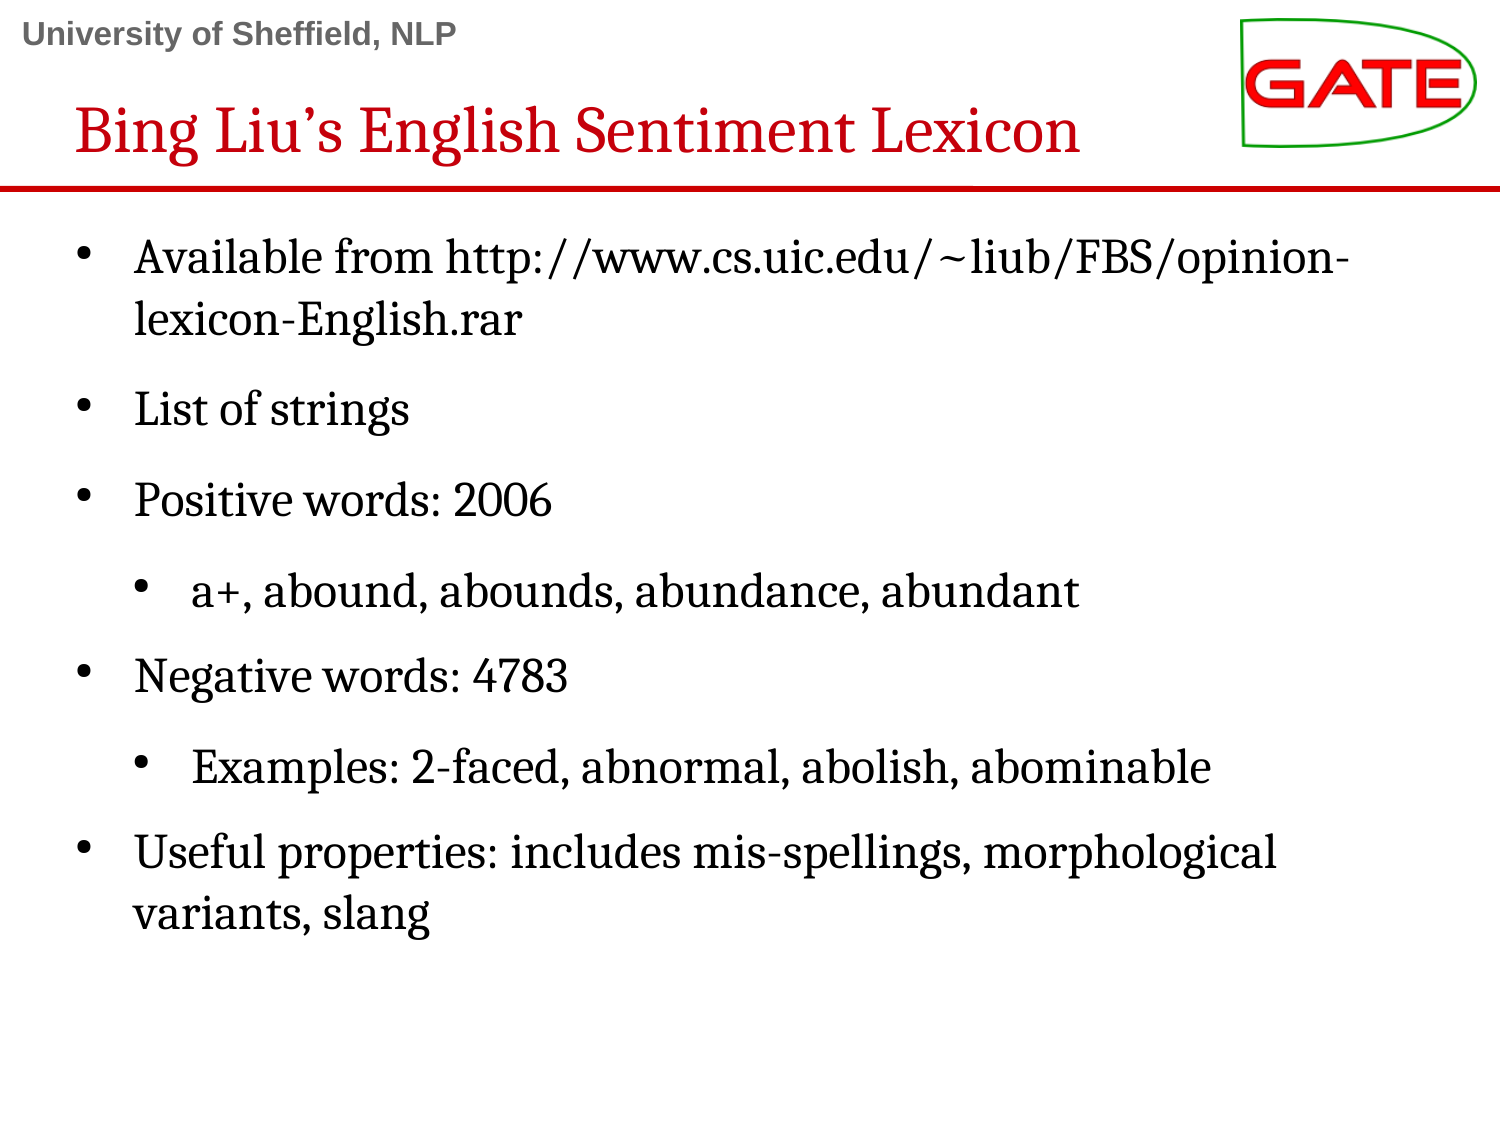

# Bing Liu’s English Sentiment Lexicon
Available from http://www.cs.uic.edu/~liub/FBS/opinion-lexicon-English.rar
List of strings
Positive words: 2006
a+, abound, abounds, abundance, abundant
Negative words: 4783
Examples: 2-faced, abnormal, abolish, abominable
Useful properties: includes mis-spellings, morphological variants, slang